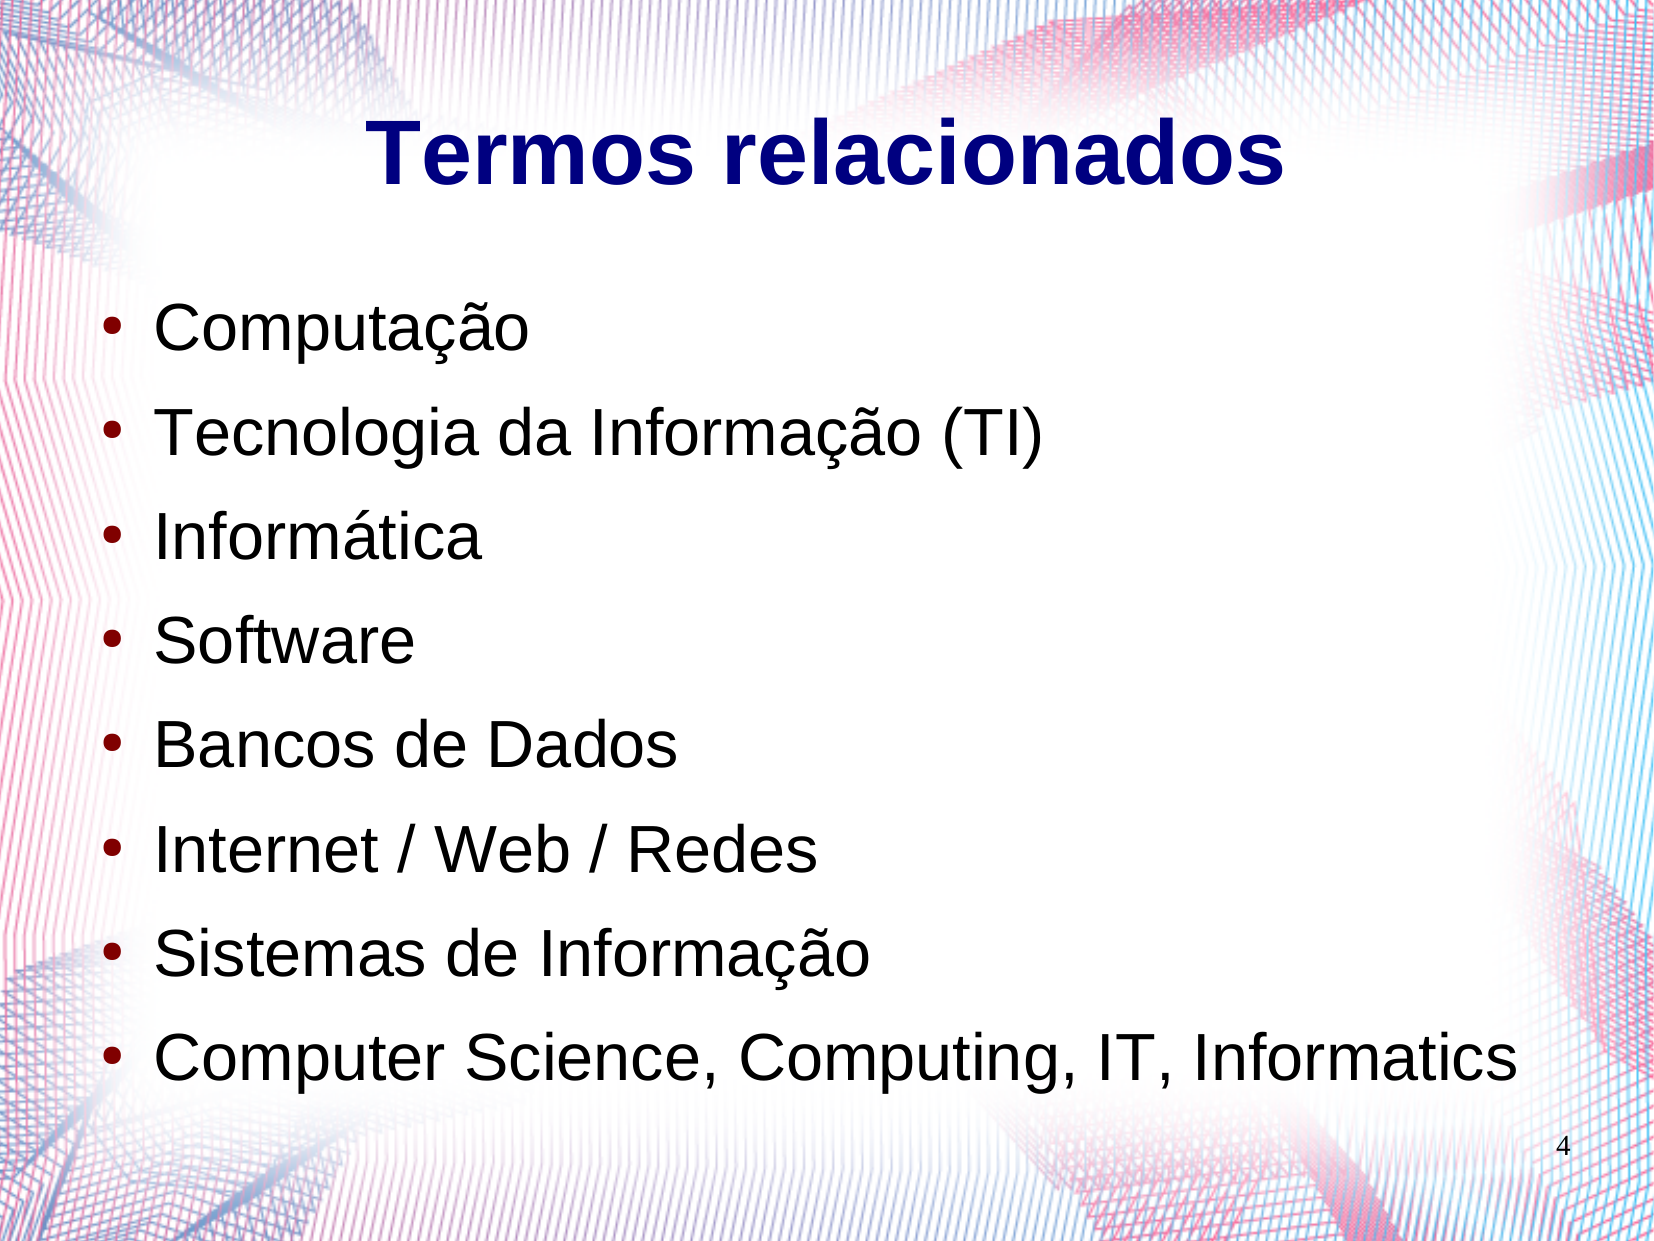

# Termos relacionados
Computação
Tecnologia da Informação (TI)
Informática
Software
Bancos de Dados
Internet / Web / Redes
Sistemas de Informação
Computer Science, Computing, IT, Informatics
4